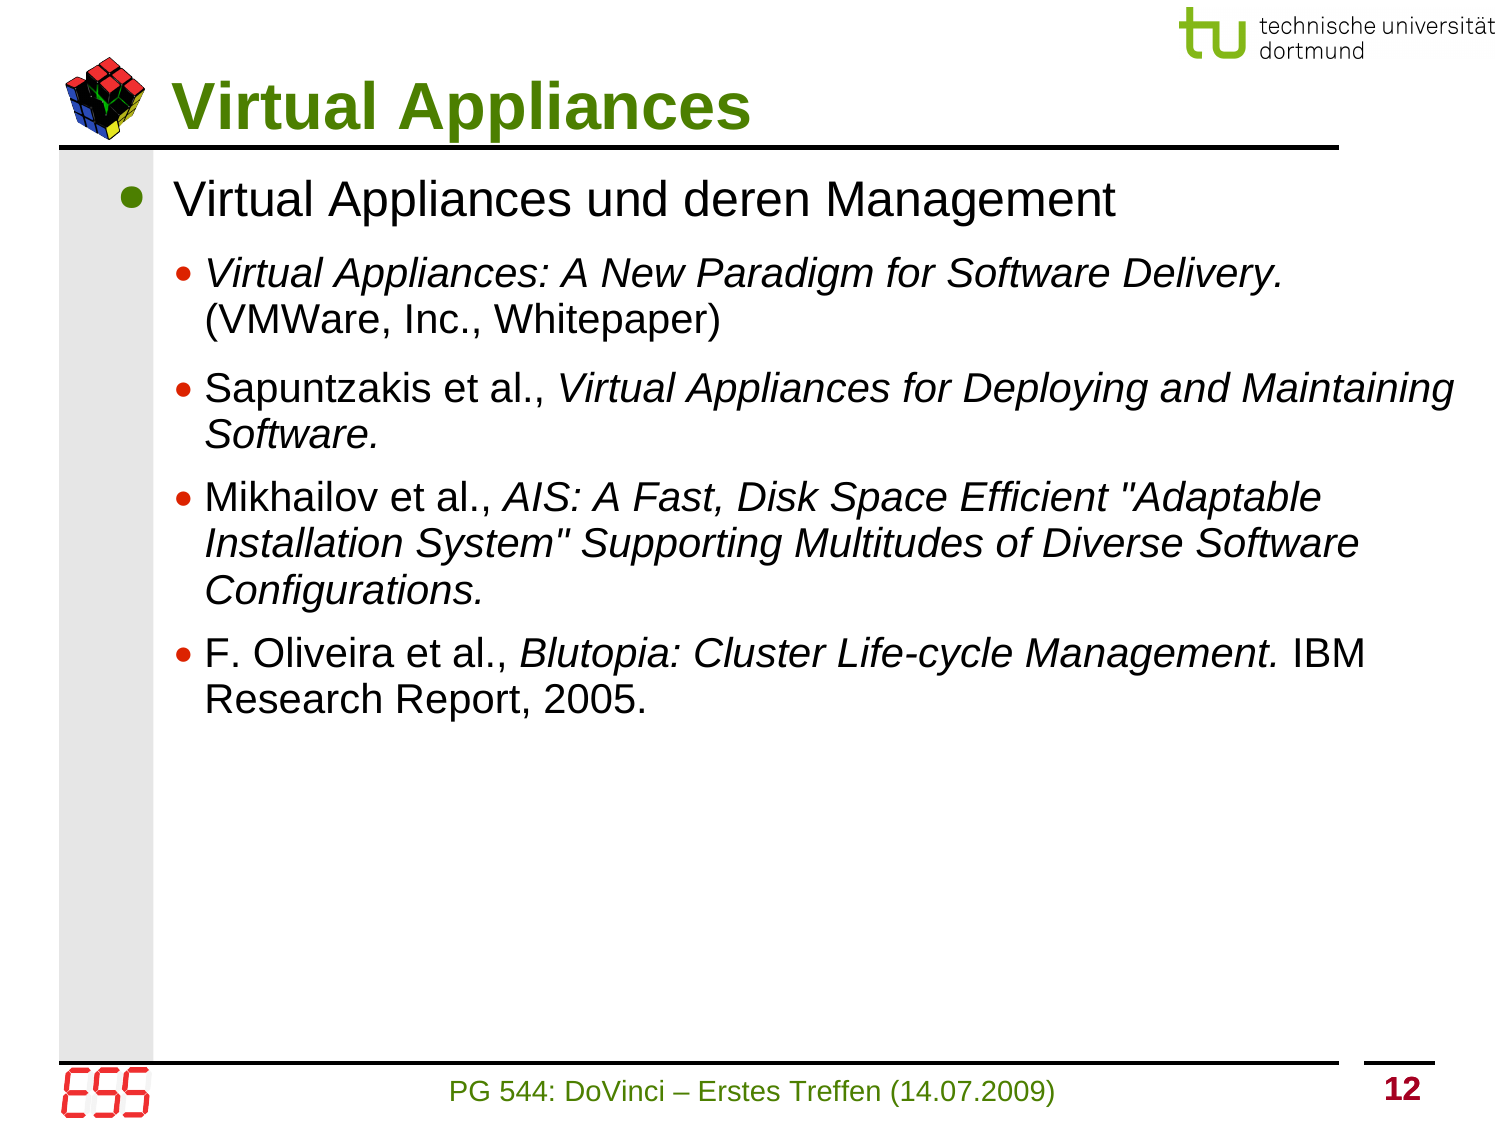

# Virtual Appliances
Virtual Appliances und deren Management
Virtual Appliances: A New Paradigm for Software Delivery. (VMWare, Inc., Whitepaper)
Sapuntzakis et al., Virtual Appliances for Deploying and Maintaining Software.
Mikhailov et al., AIS: A Fast, Disk Space Efficient "Adaptable Installation System" Supporting Multitudes of Diverse Software Configurations.
F. Oliveira et al., Blutopia: Cluster Life-cycle Management. IBM Research Report, 2005.